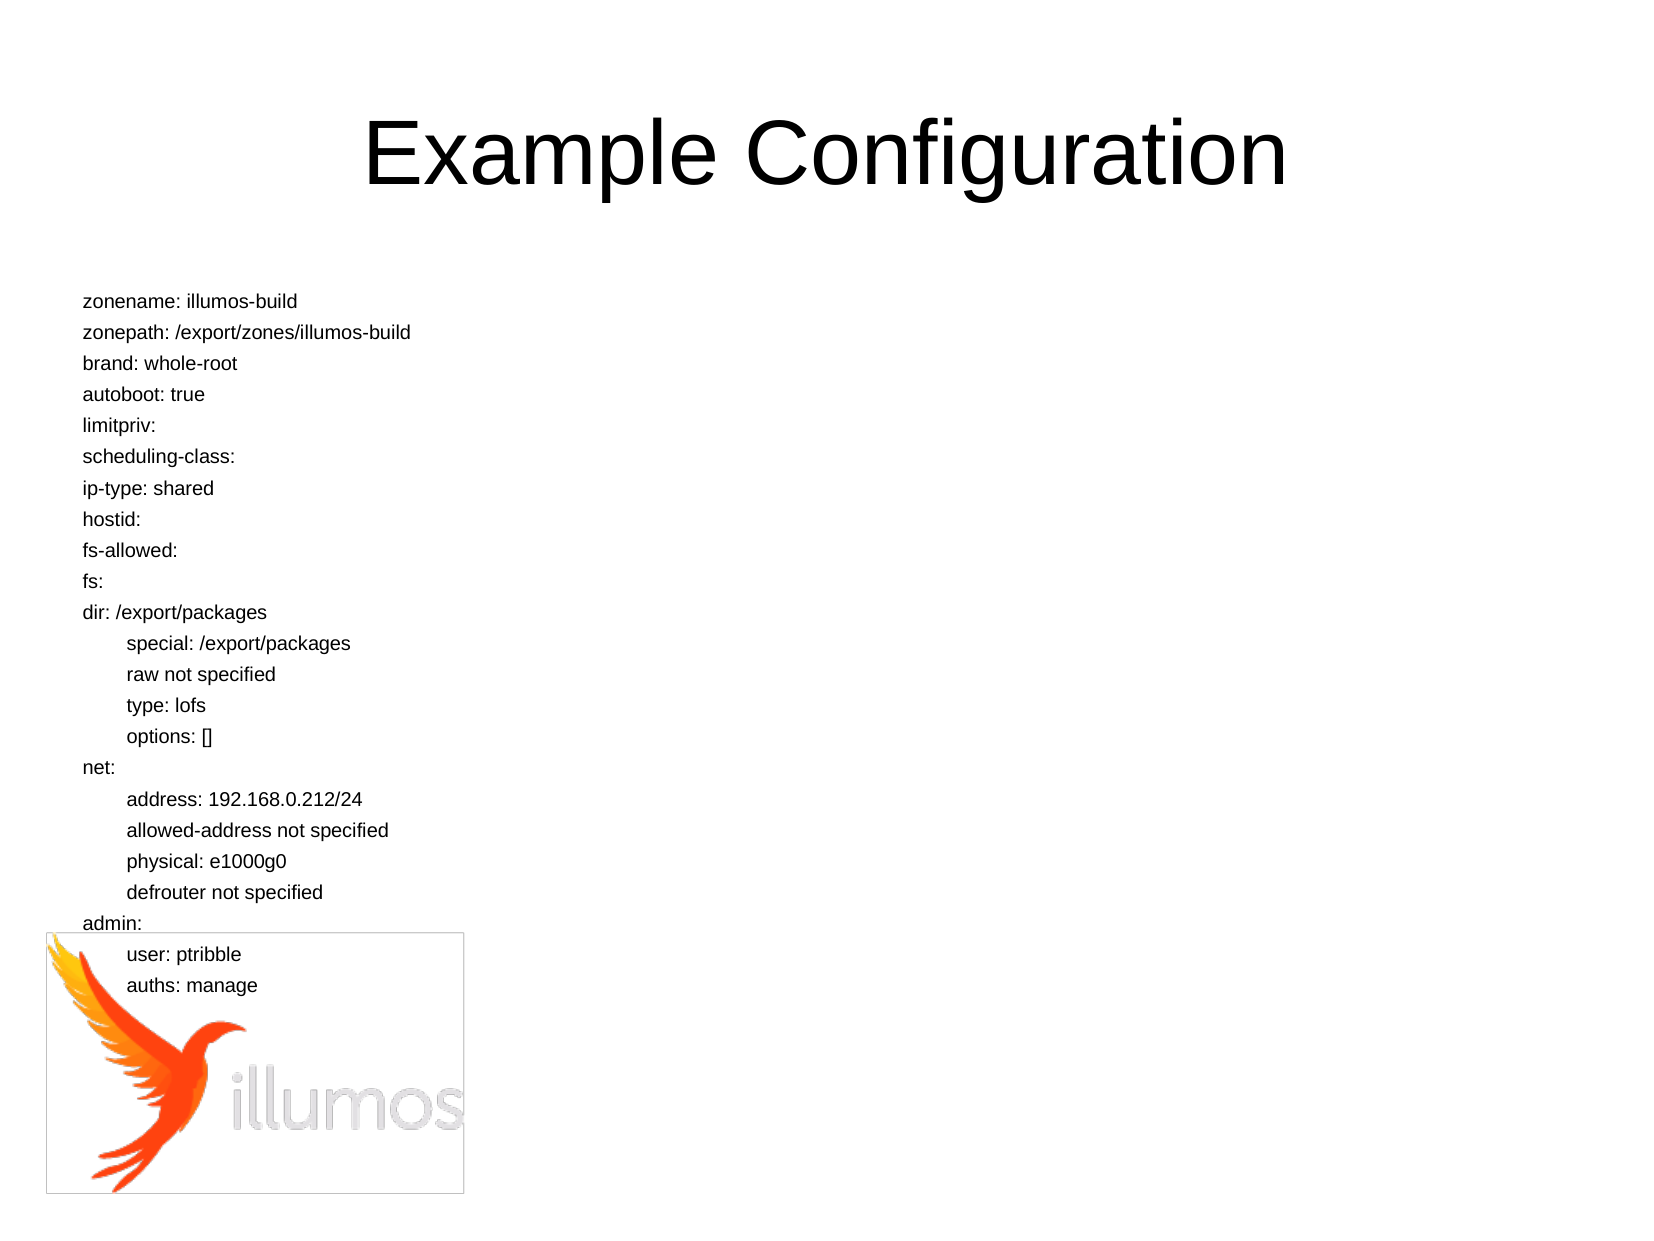

# Example Configuration
zonename: illumos-build
zonepath: /export/zones/illumos-build
brand: whole-root
autoboot: true
limitpriv:
scheduling-class:
ip-type: shared
hostid:
fs-allowed:
fs:
dir: /export/packages
 special: /export/packages
 raw not specified
 type: lofs
 options: []
net:
 address: 192.168.0.212/24
 allowed-address not specified
 physical: e1000g0
 defrouter not specified
admin:
 user: ptribble
 auths: manage